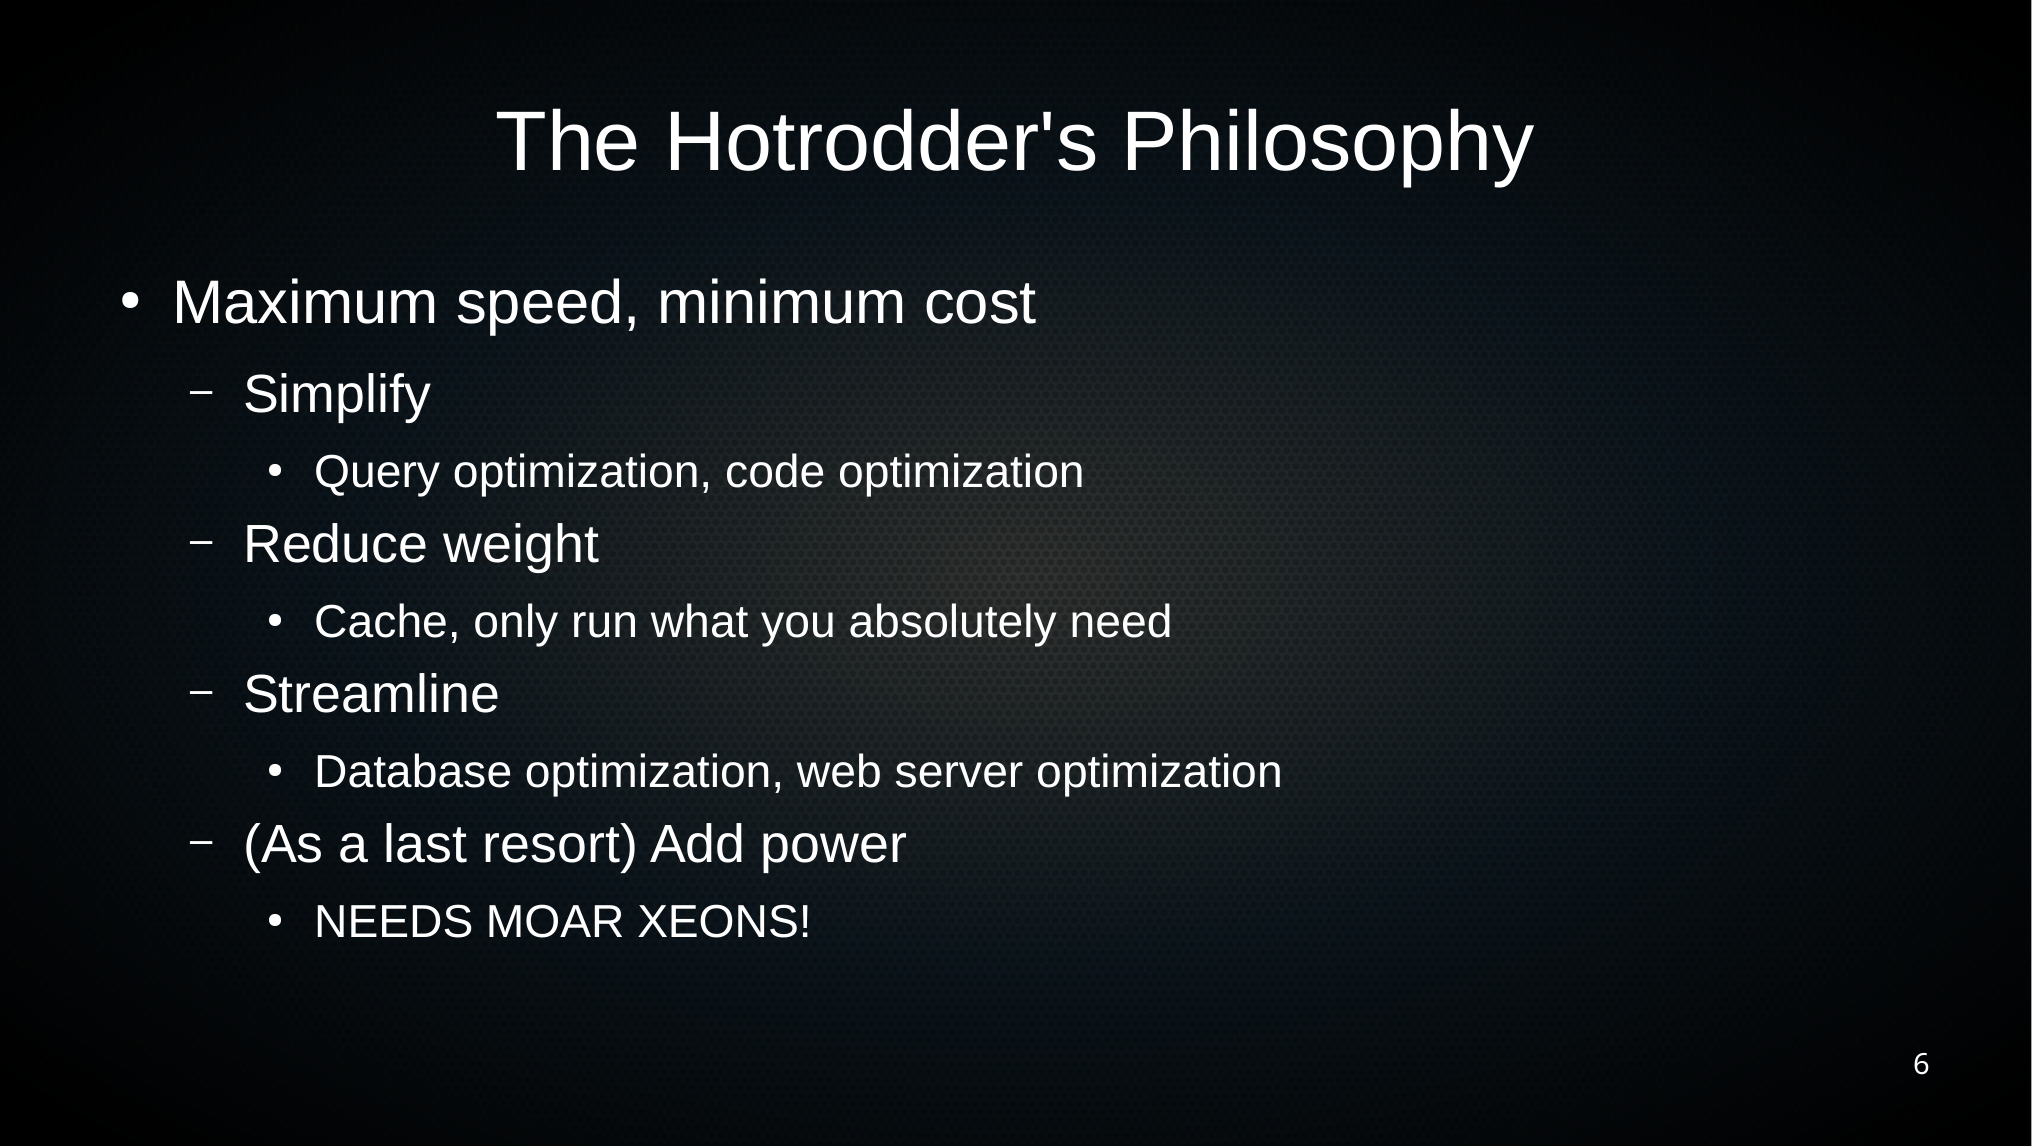

# The Hotrodder's Philosophy
Maximum speed, minimum cost
Simplify
Query optimization, code optimization
Reduce weight
Cache, only run what you absolutely need
Streamline
Database optimization, web server optimization
(As a last resort) Add power
NEEDS MOAR XEONS!
6